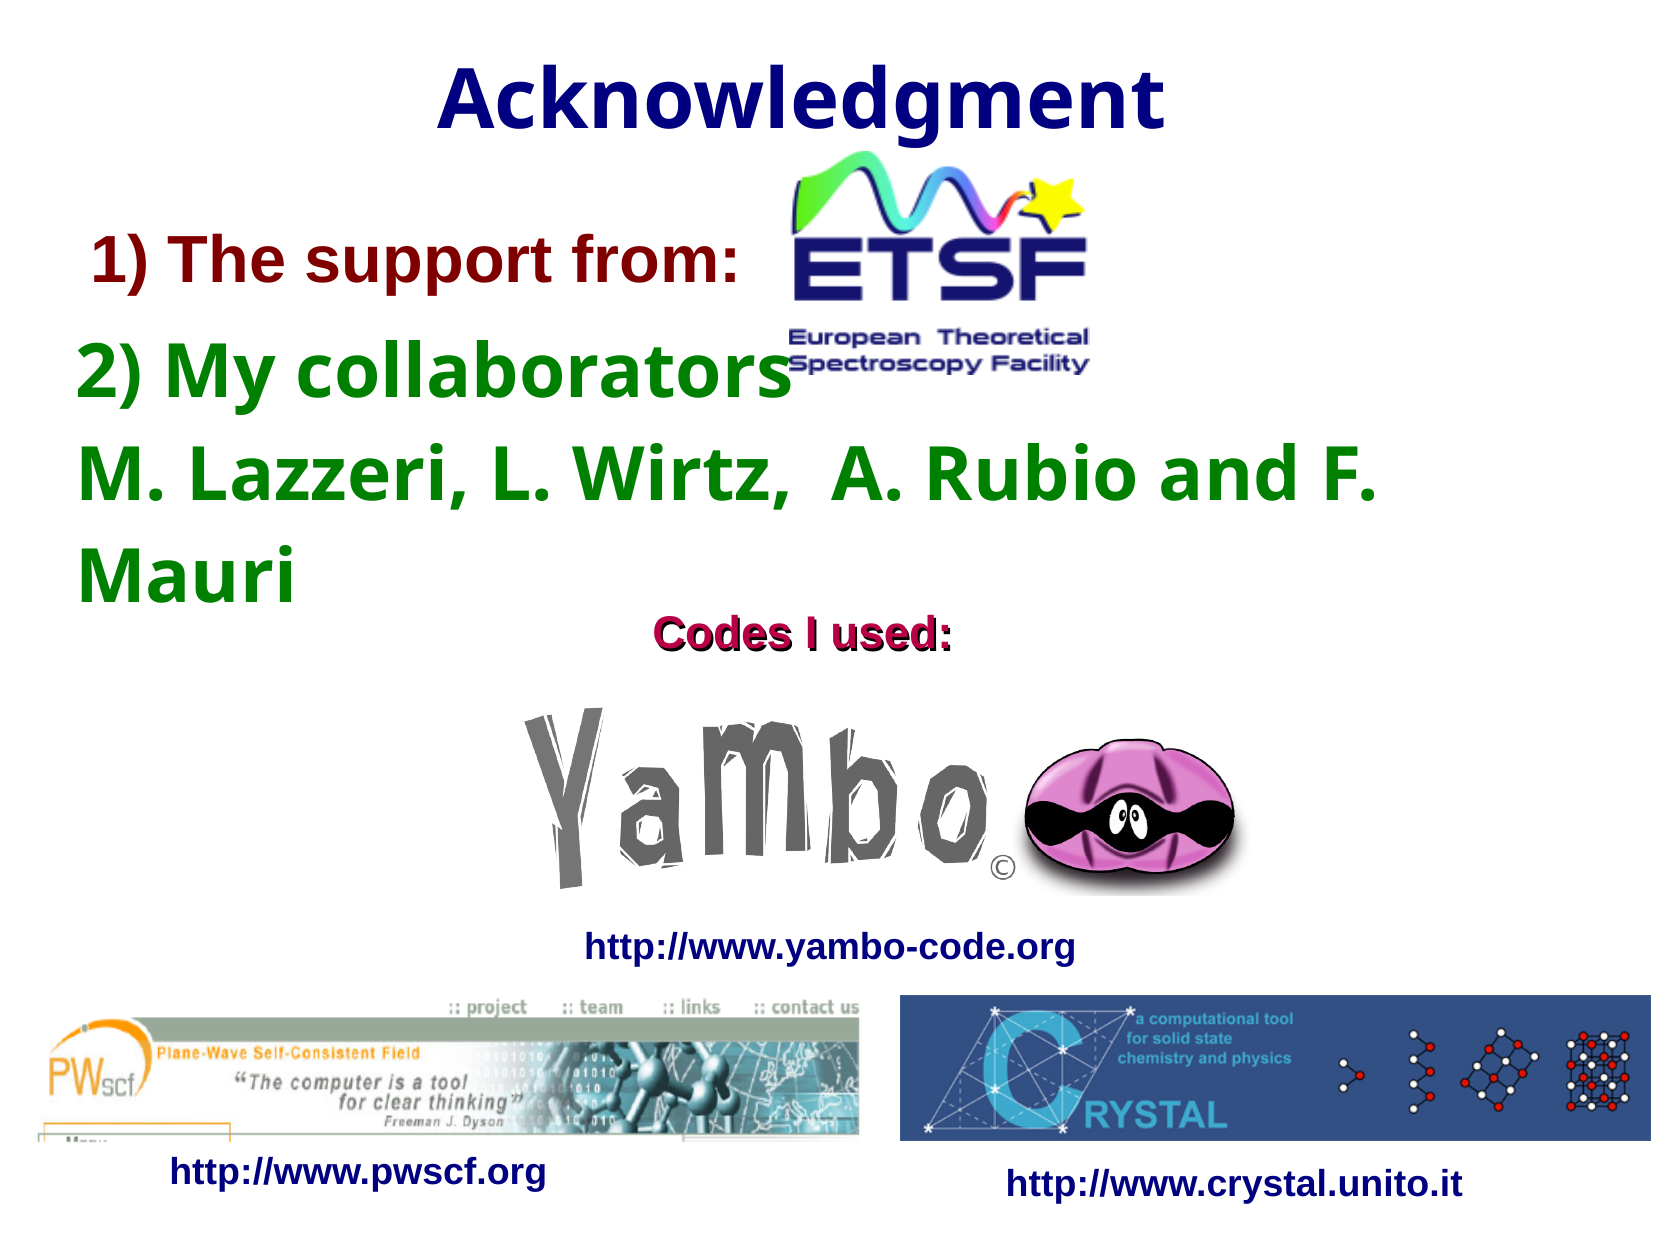

# Acknowledgment
1) The support from:
2) My collaborators
M. Lazzeri, L. Wirtz, A. Rubio and F. Mauri
Codes I used:
http://www.yambo-code.org
http://www.pwscf.org
http://www.crystal.unito.it